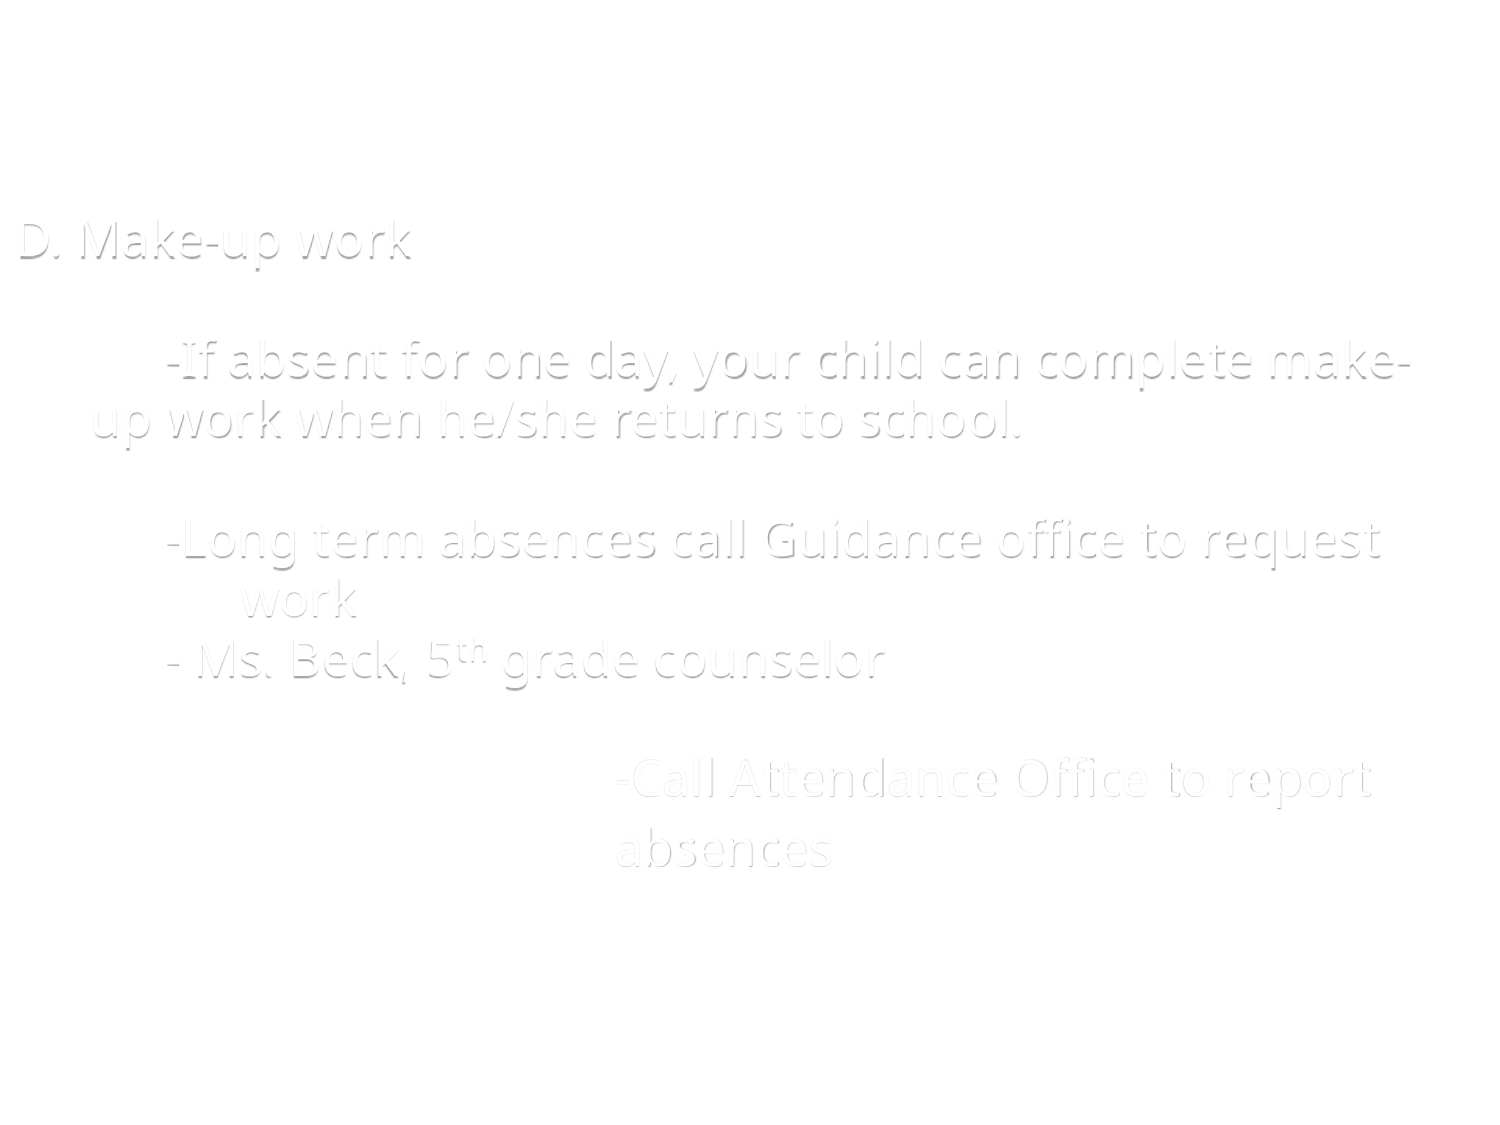

D. Make-up work
		-If absent for one day, your child can complete make-		up work when he/she returns to school.
		-Long term absences call Guidance office to request 			work
		- Ms. Beck, 5th grade counselor
						 	-Call Attendance Office to report
								absences